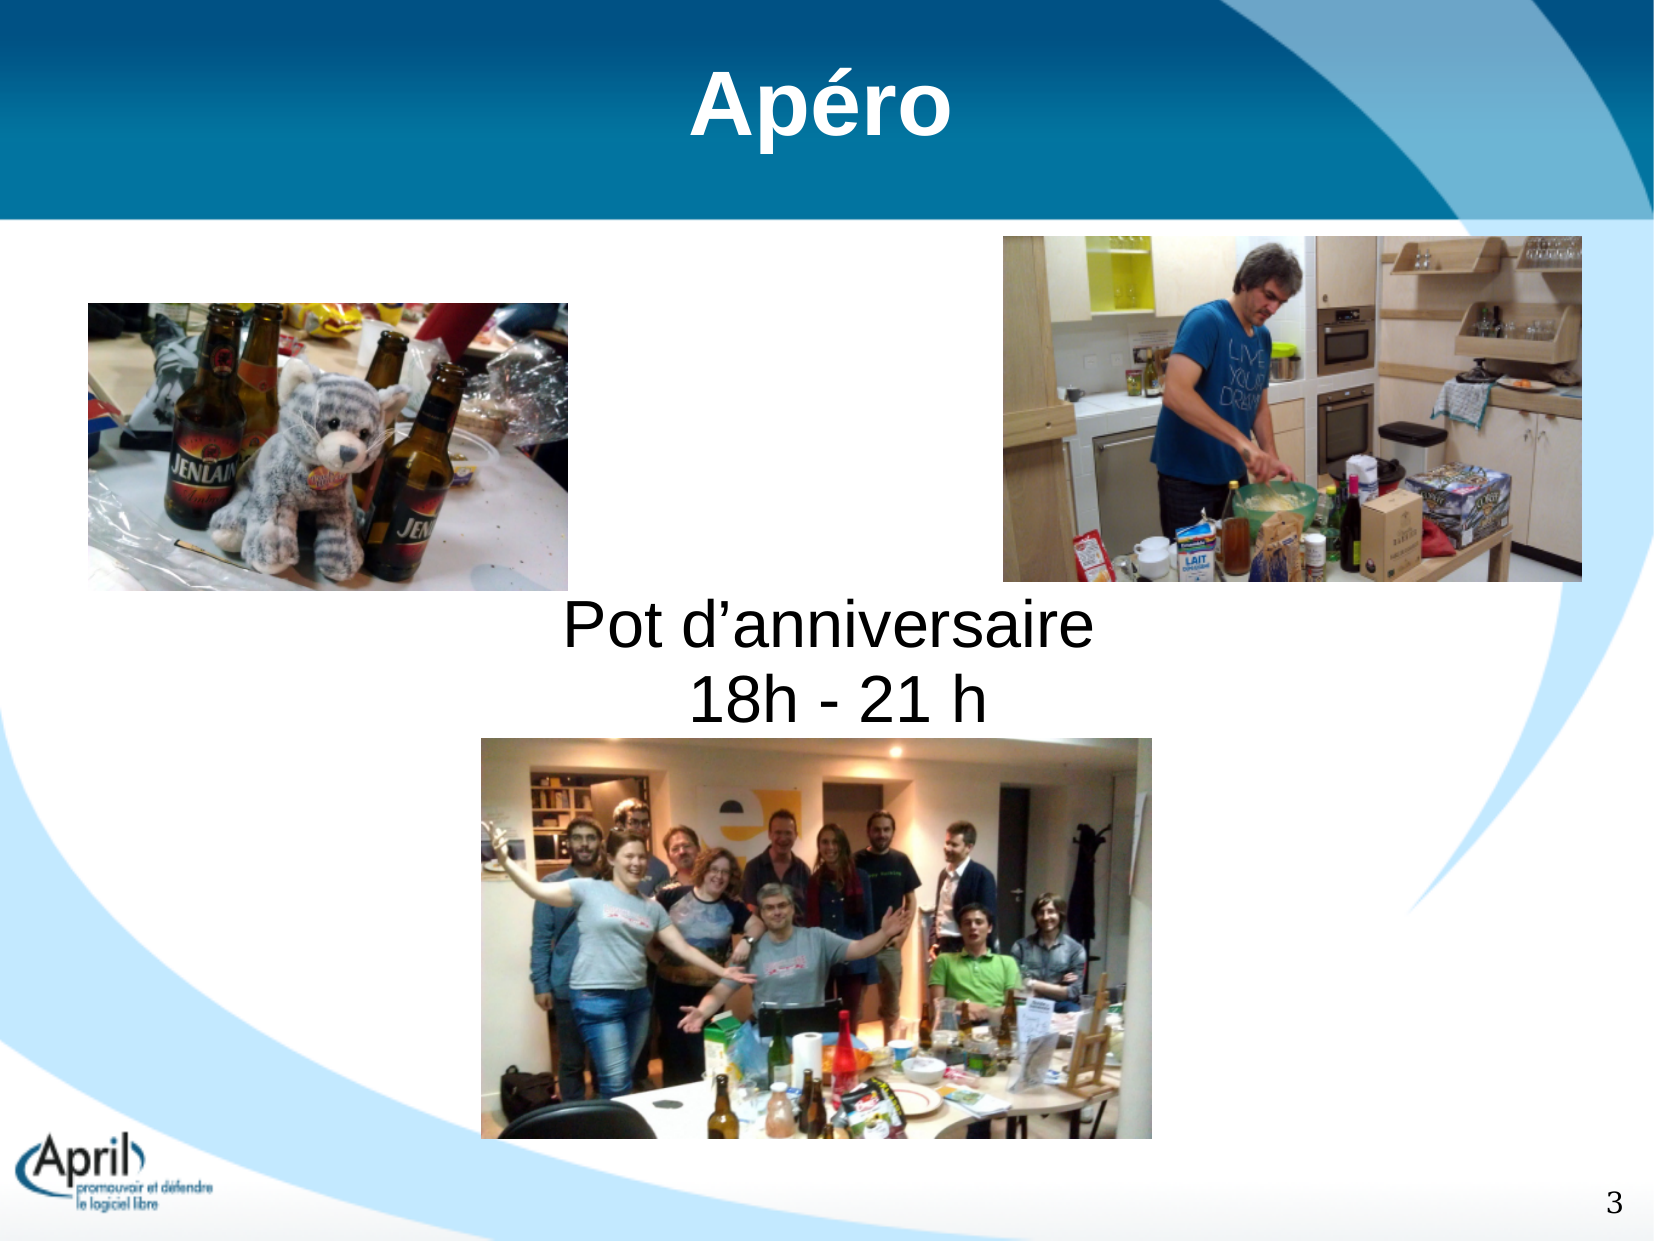

# Apéro
Pot d’anniversaire
18h - 21 h
3